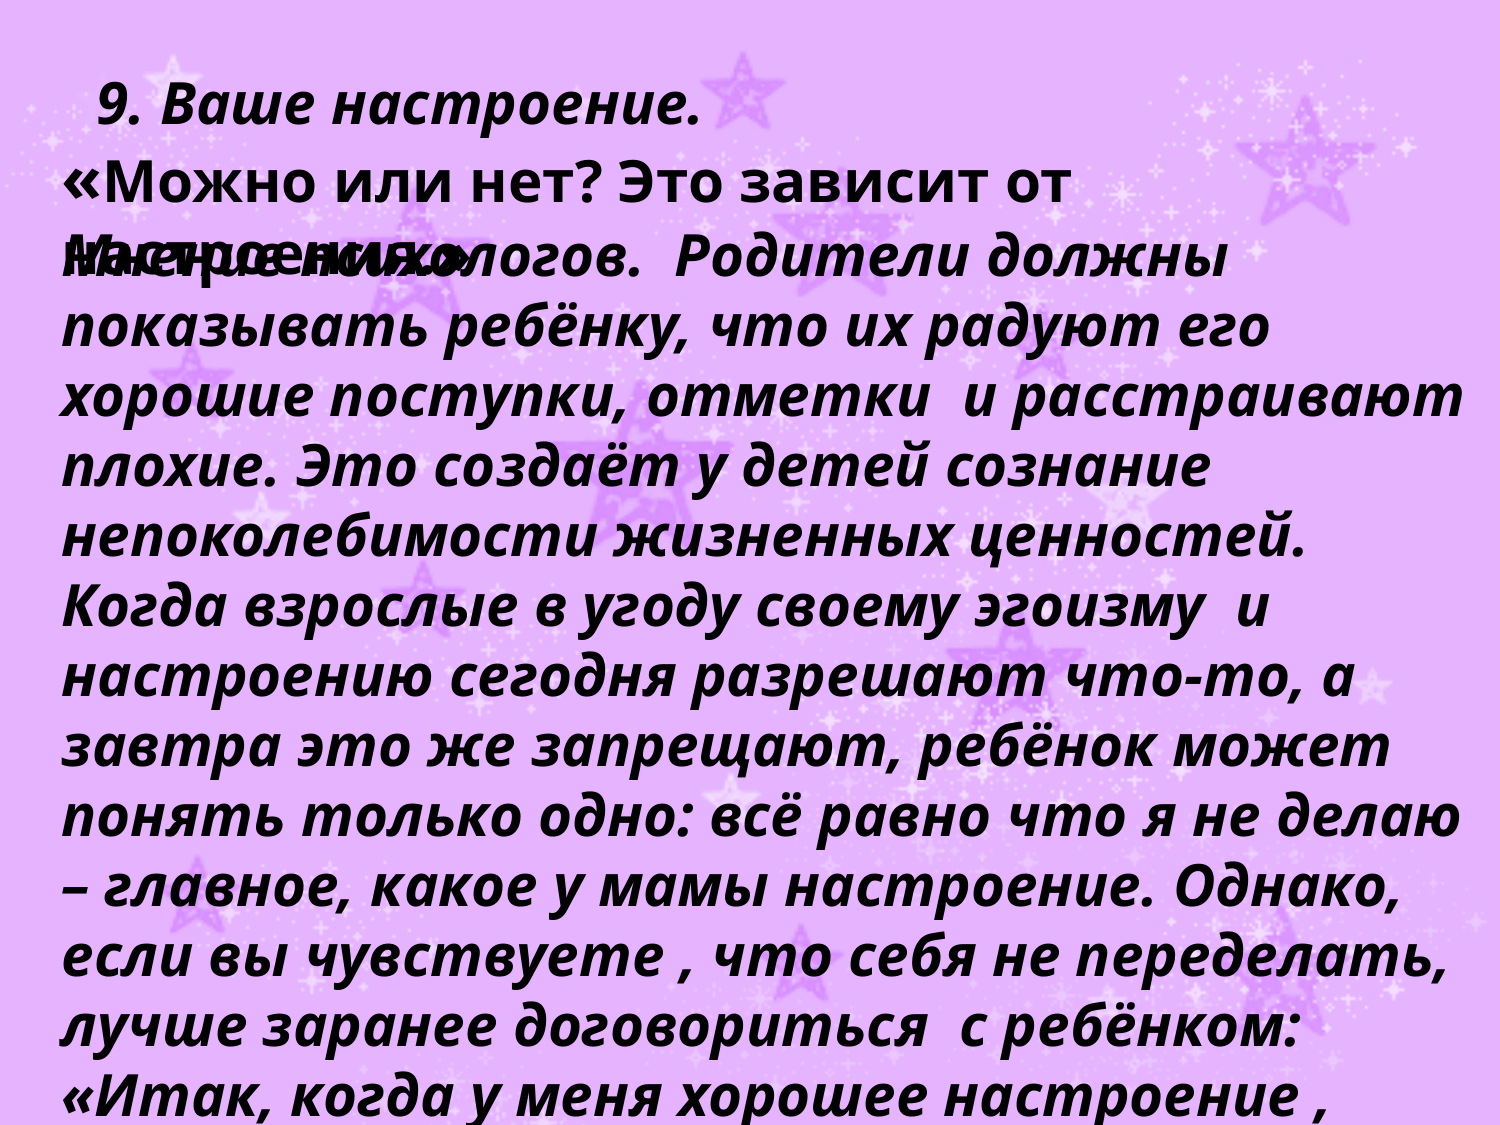

9. Ваше настроение.
«Можно или нет? Это зависит от настроения.»
Мнение психологов. Родители должны показывать ребёнку, что их радуют его хорошие поступки, отметки и расстраивают плохие. Это создаёт у детей сознание непоколебимости жизненных ценностей. Когда взрослые в угоду своему эгоизму и настроению сегодня разрешают что-то, а завтра это же запрещают, ребёнок может понять только одно: всё равно что я не делаю – главное, какое у мамы настроение. Однако, если вы чувствуете , что себя не переделать, лучше заранее договориться с ребёнком: «Итак, когда у меня хорошее настроение , тебе будет позволено делать всё, что захочешь. А если плохое, будь ко мне снисходительным».